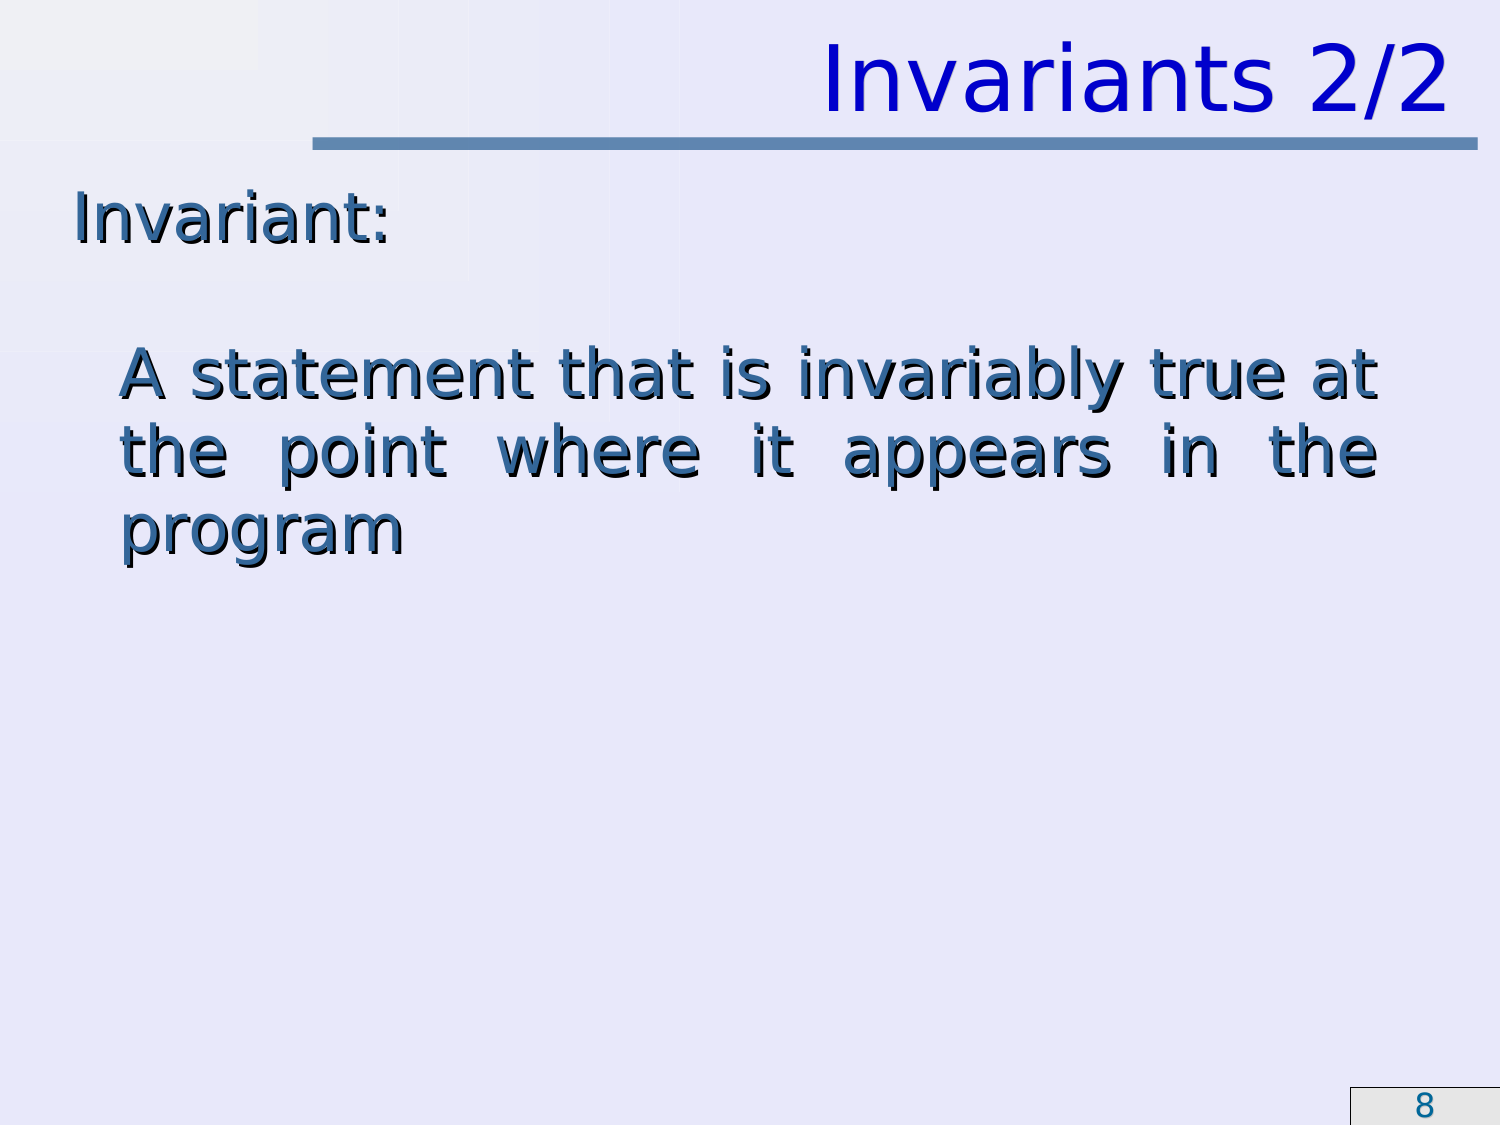

# Invariants 2/2
Invariant:
A statement that is invariably true at the point where it appears in the program